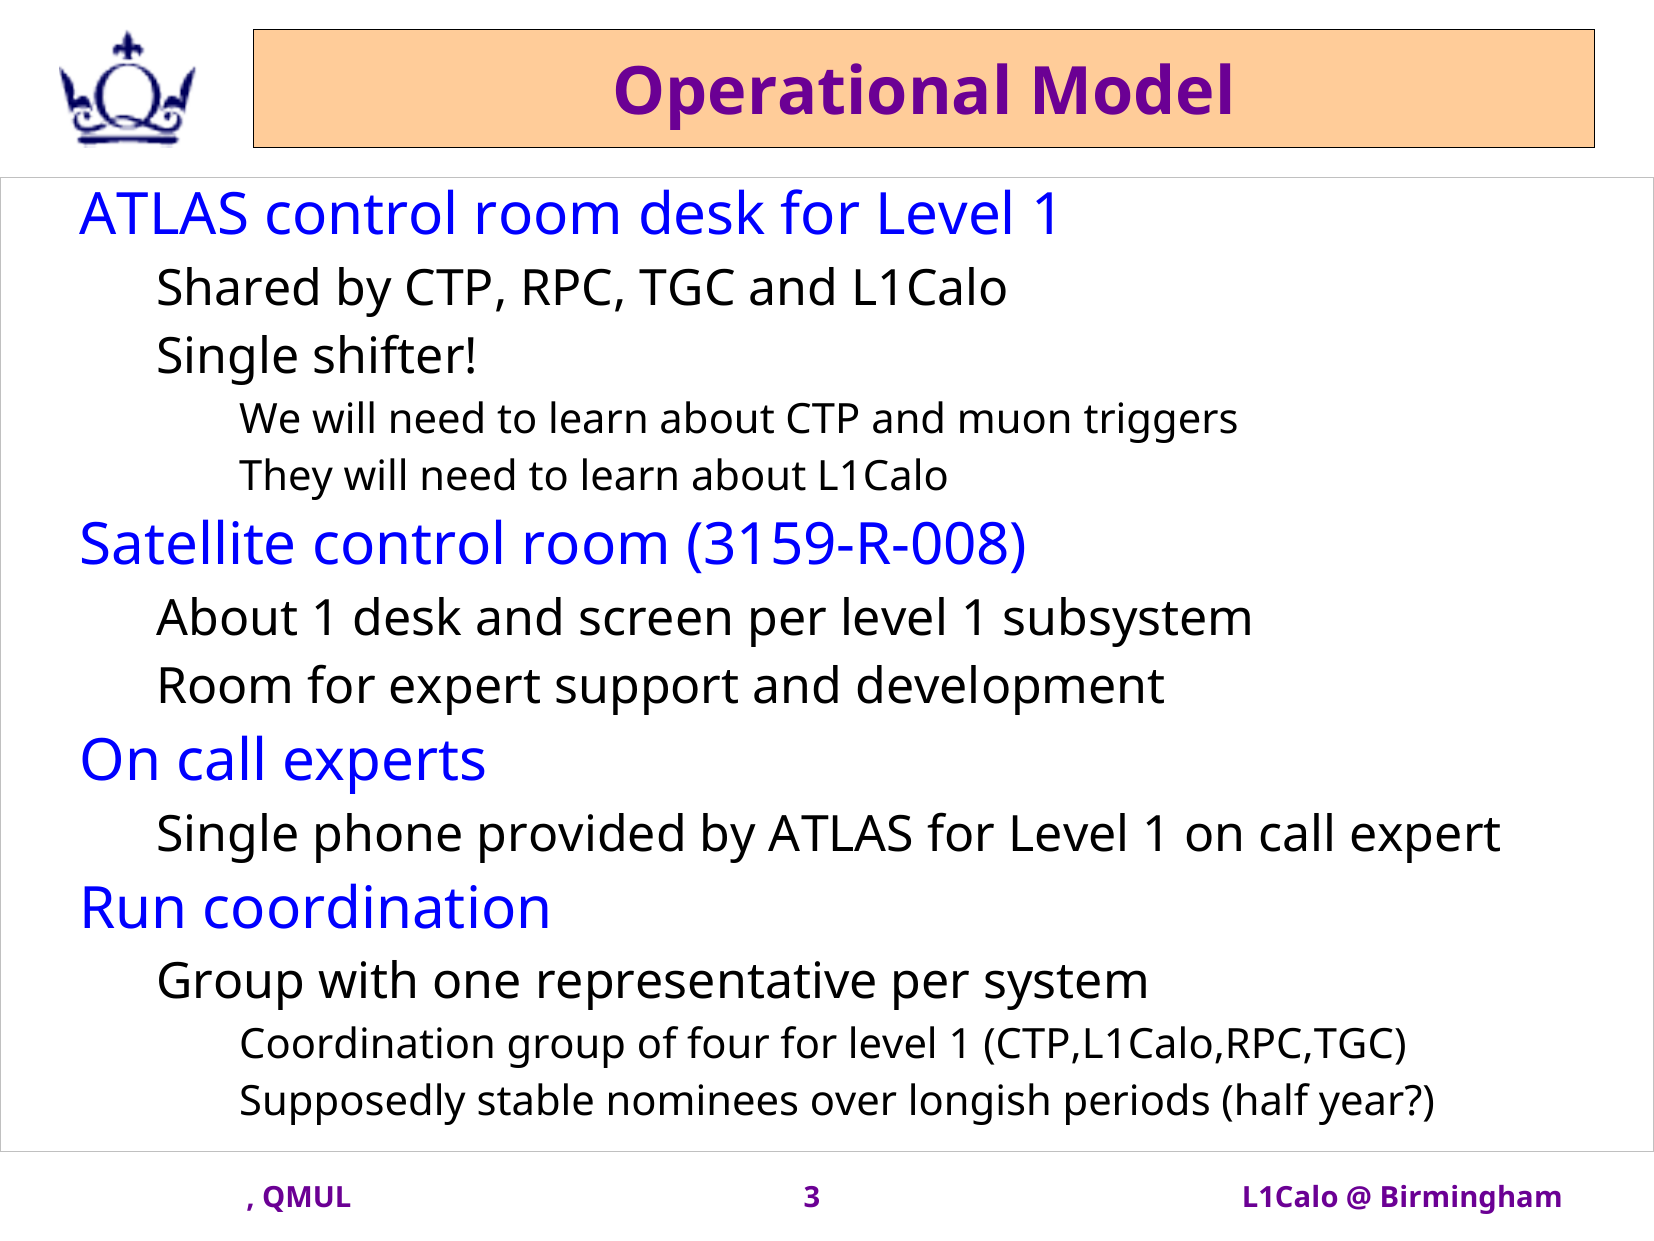

# Operational Model
ATLAS control room desk for Level 1
Shared by CTP, RPC, TGC and L1Calo
Single shifter!
We will need to learn about CTP and muon triggers
They will need to learn about L1Calo
Satellite control room (3159-R-008)
About 1 desk and screen per level 1 subsystem
Room for expert support and development
On call experts
Single phone provided by ATLAS for Level 1 on call expert
Run coordination
Group with one representative per system
Coordination group of four for level 1 (CTP,L1Calo,RPC,TGC)
Supposedly stable nominees over longish periods (half year?)